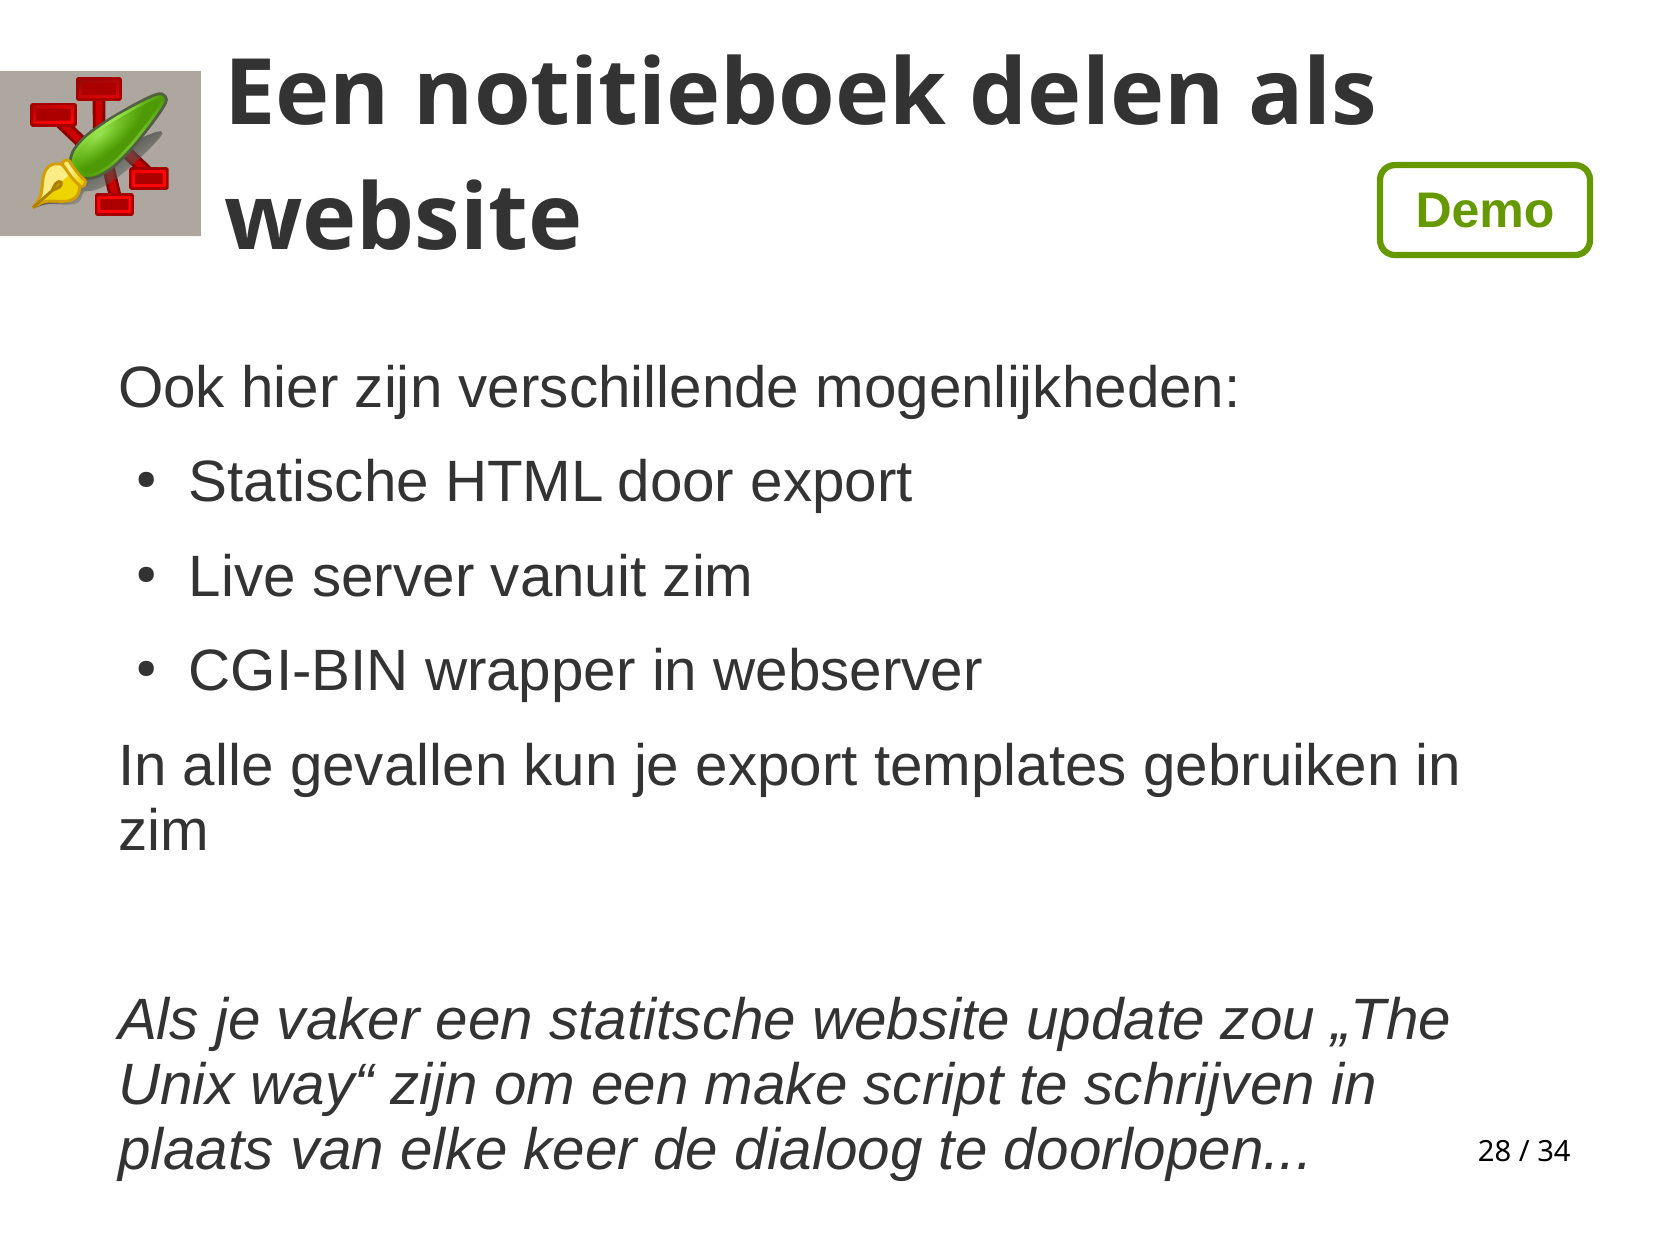

# Een notitieboek delen als website
Demo
Ook hier zijn verschillende mogenlijkheden:
Statische HTML door export
Live server vanuit zim
CGI-BIN wrapper in webserver
In alle gevallen kun je export templates gebruiken in zim
Als je vaker een statitsche website update zou „The Unix way“ zijn om een make script te schrijven in plaats van elke keer de dialoog te doorlopen...
28